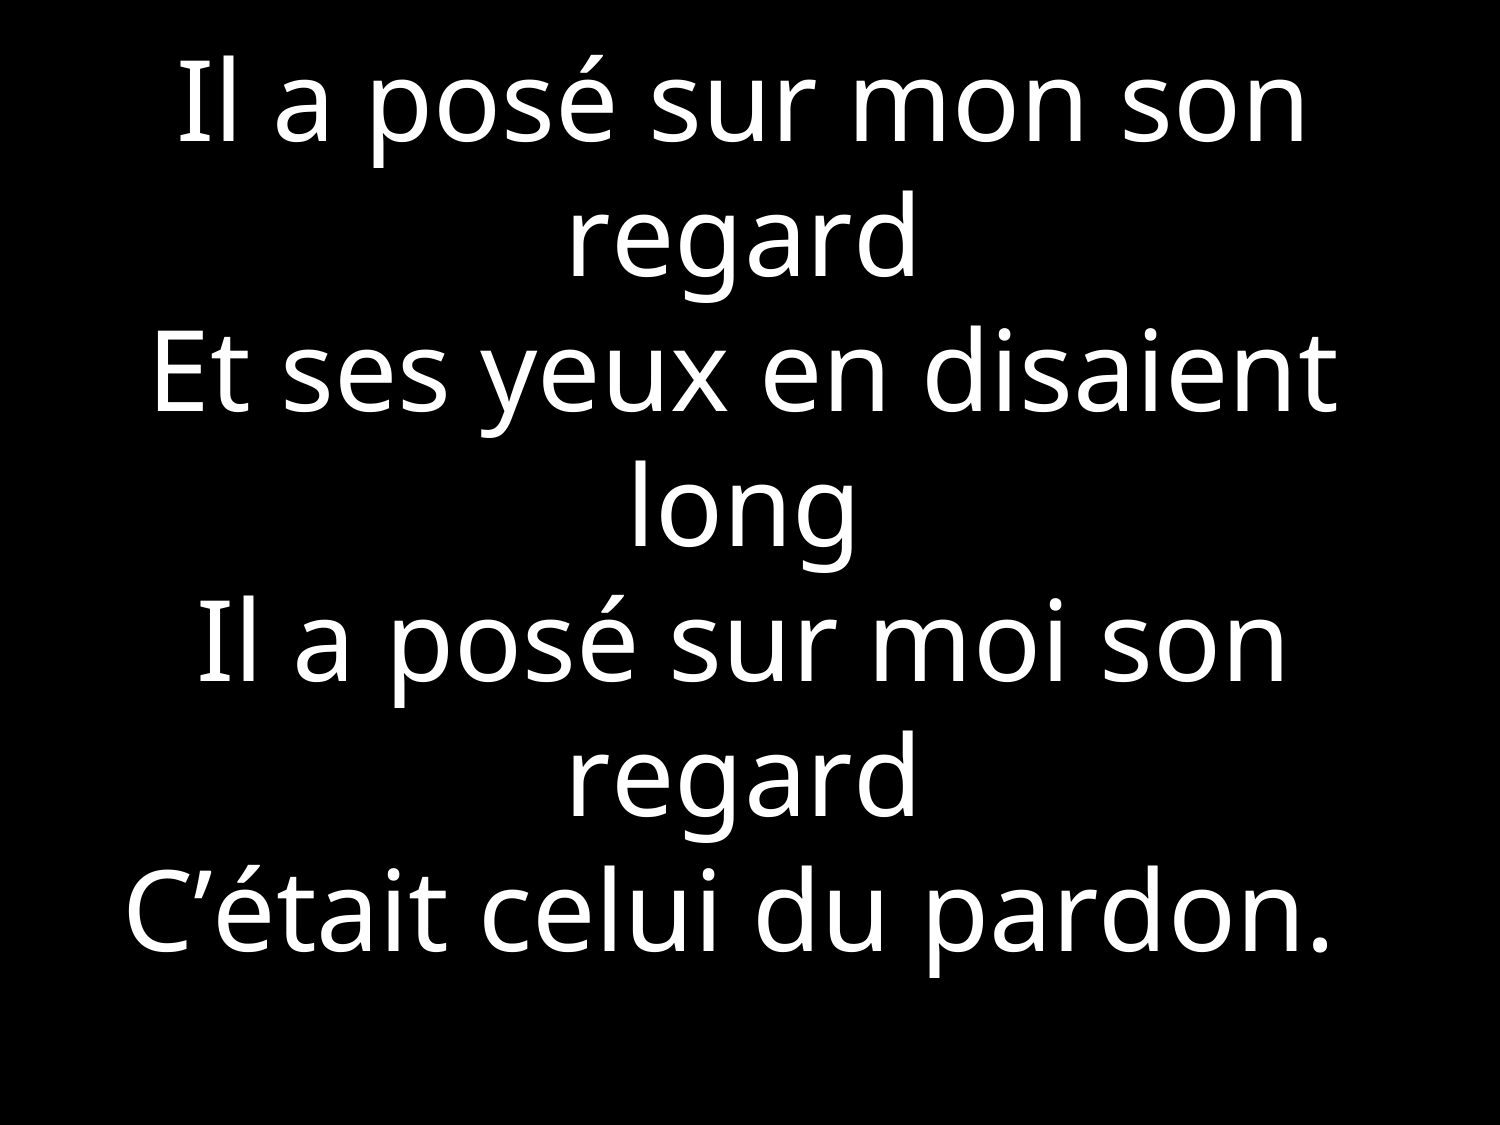

# Il a posé sur mon son regard Et ses yeux en disaient long Il a posé sur moi son regard C’était celui du pardon.